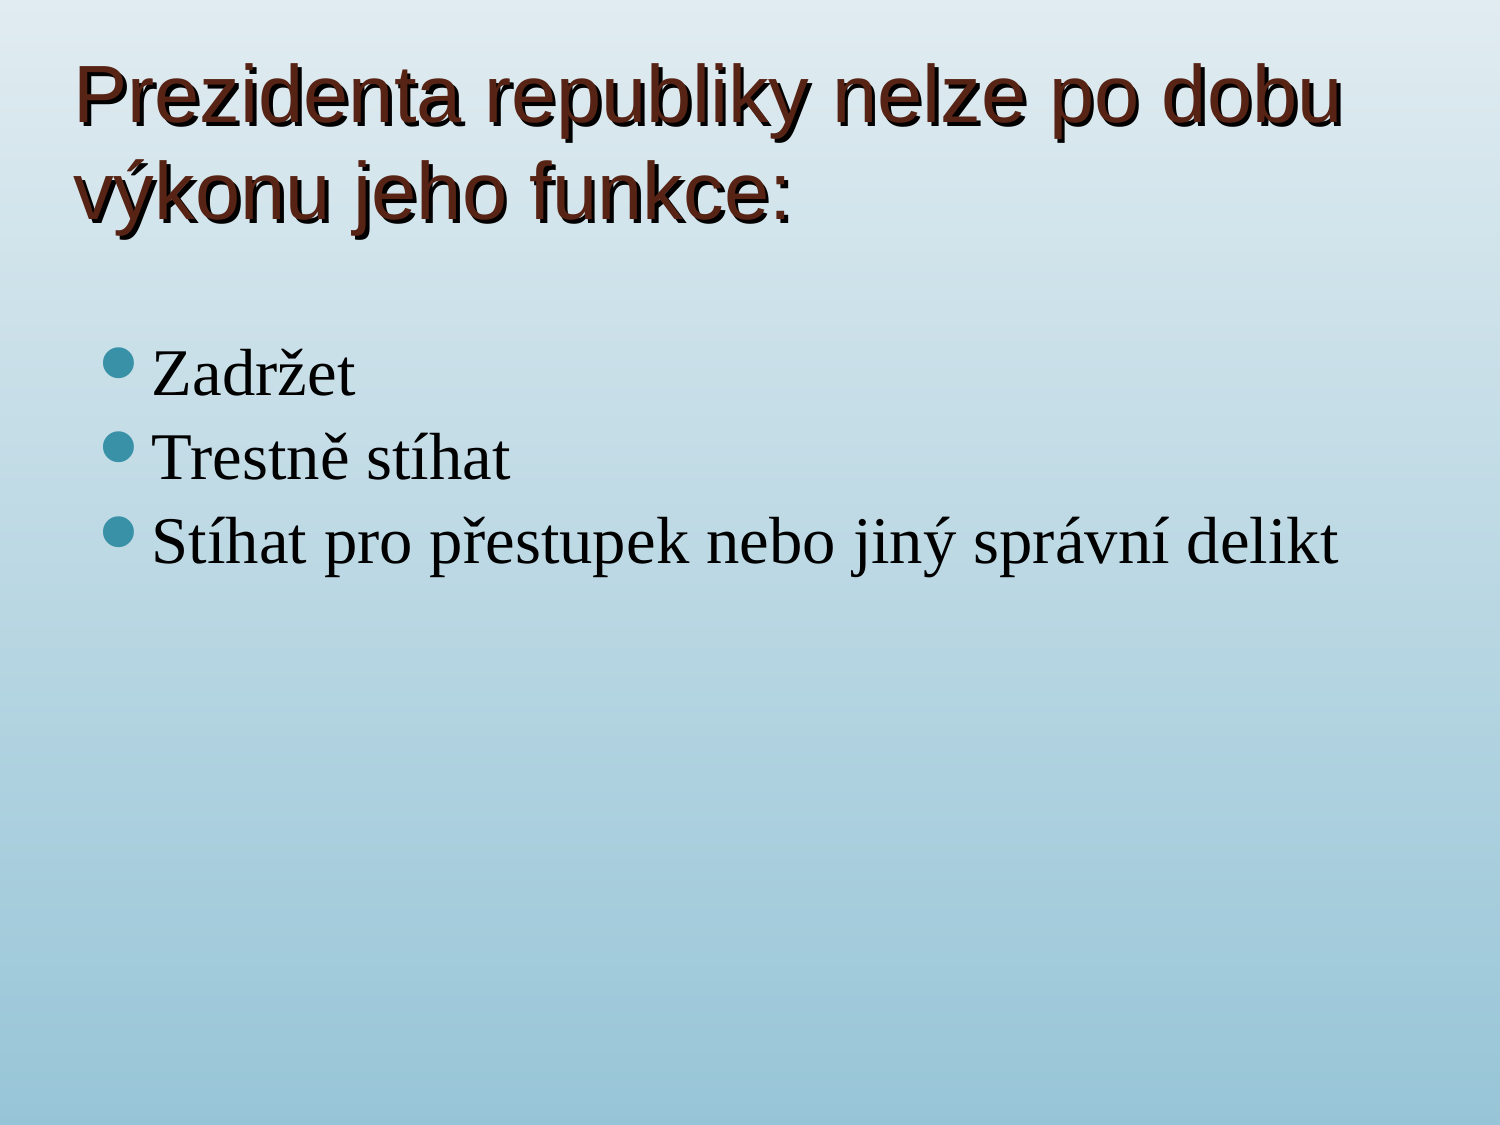

# Prezidenta republiky nelze po dobu výkonu jeho funkce:
Zadržet
Trestně stíhat
Stíhat pro přestupek nebo jiný správní delikt